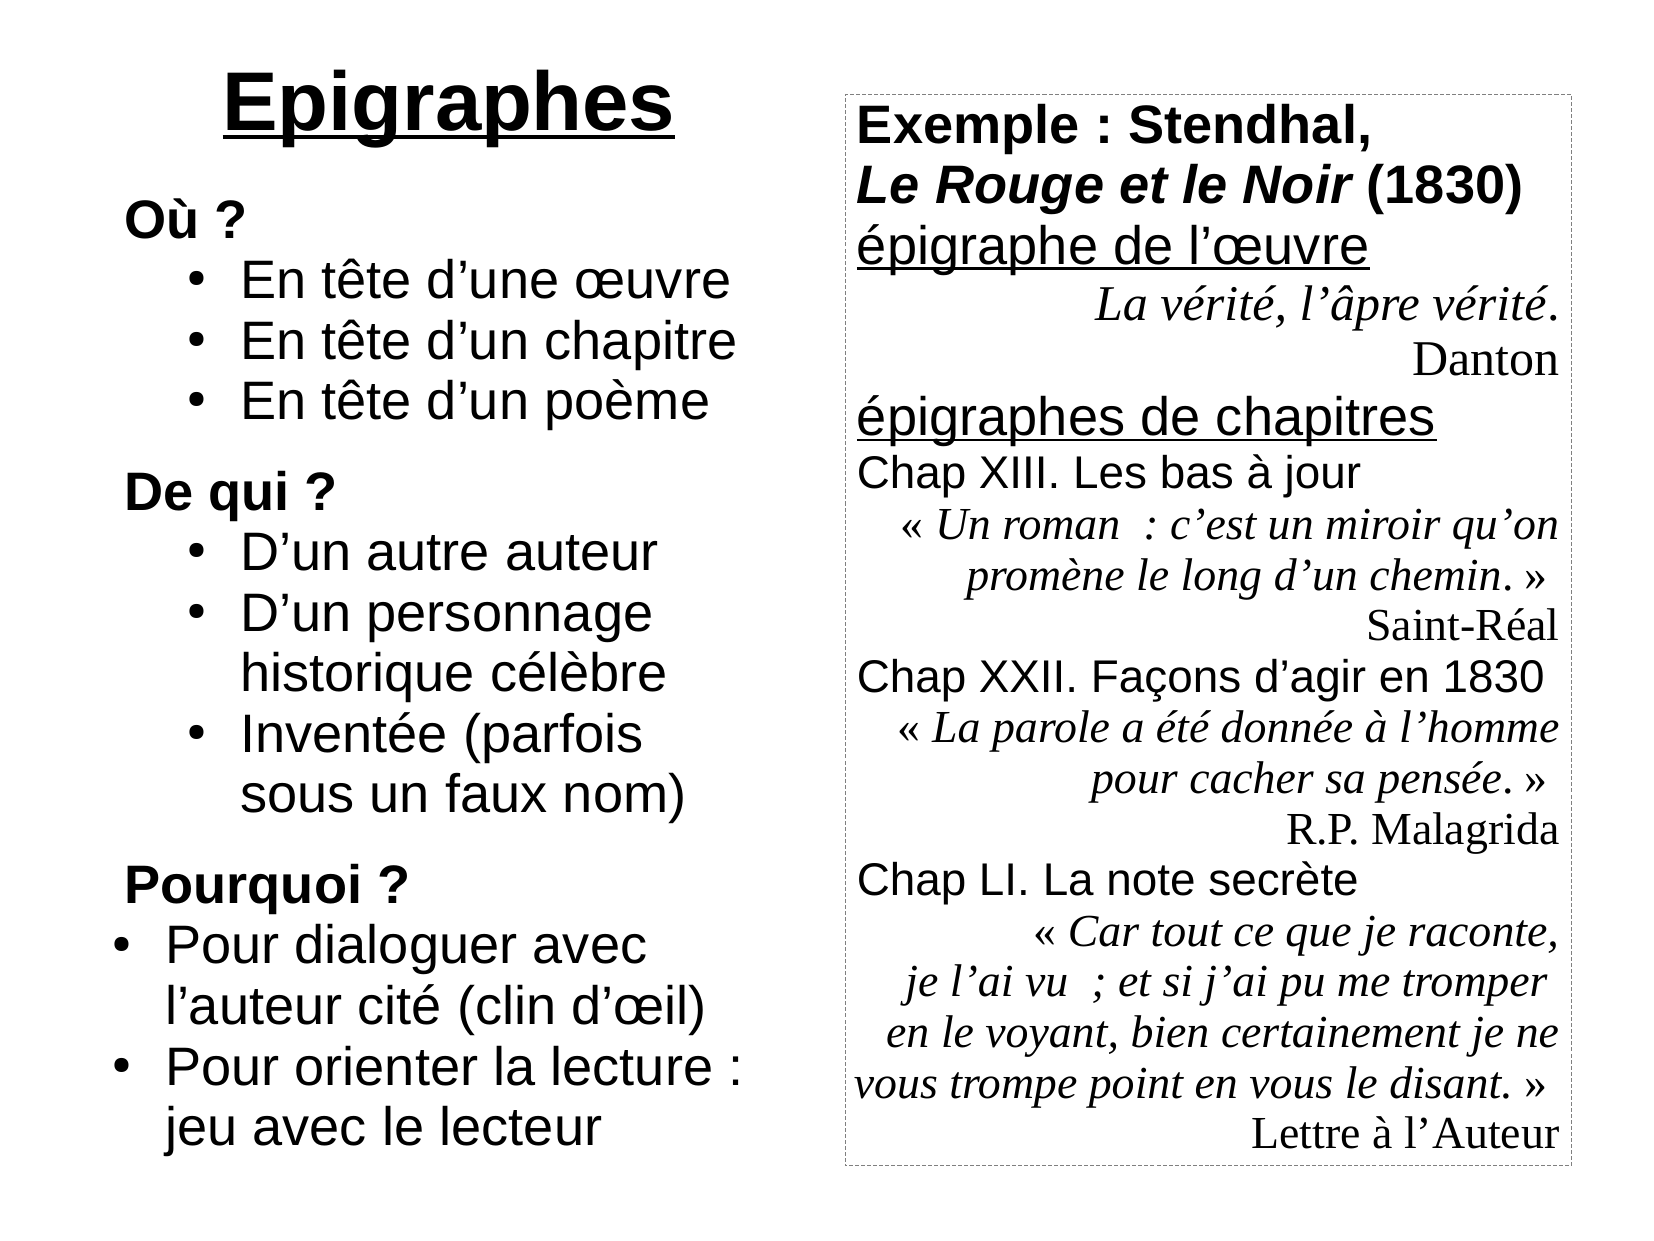

# Epigraphes
Exemple : Stendhal,
Le Rouge et le Noir (1830)
épigraphe de l’œuvre
La vérité, l’âpre vérité.
Danton
épigraphes de chapitres
Chap XIII. Les bas à jour
« Un roman  : c’est un miroir qu’on promène le long d’un chemin. »
Saint-Réal
Chap XXII. Façons d’agir en 1830
« La parole a été donnée à l’homme pour cacher sa pensée. »
R.P. Malagrida
Chap LI. La note secrète
« Car tout ce que je raconte,
 je l’ai vu  ; et si j’ai pu me tromper
en le voyant, bien certainement je ne vous trompe point en vous le disant. »
Lettre à l’Auteur
 Où ?
En tête d’une œuvre
En tête d’un chapitre
En tête d’un poème
 De qui ?
D’un autre auteur
D’un personnage historique célèbre
Inventée (parfois sous un faux nom)
 Pourquoi ?
Pour dialoguer avec l’auteur cité (clin d’œil)
Pour orienter la lecture : jeu avec le lecteur